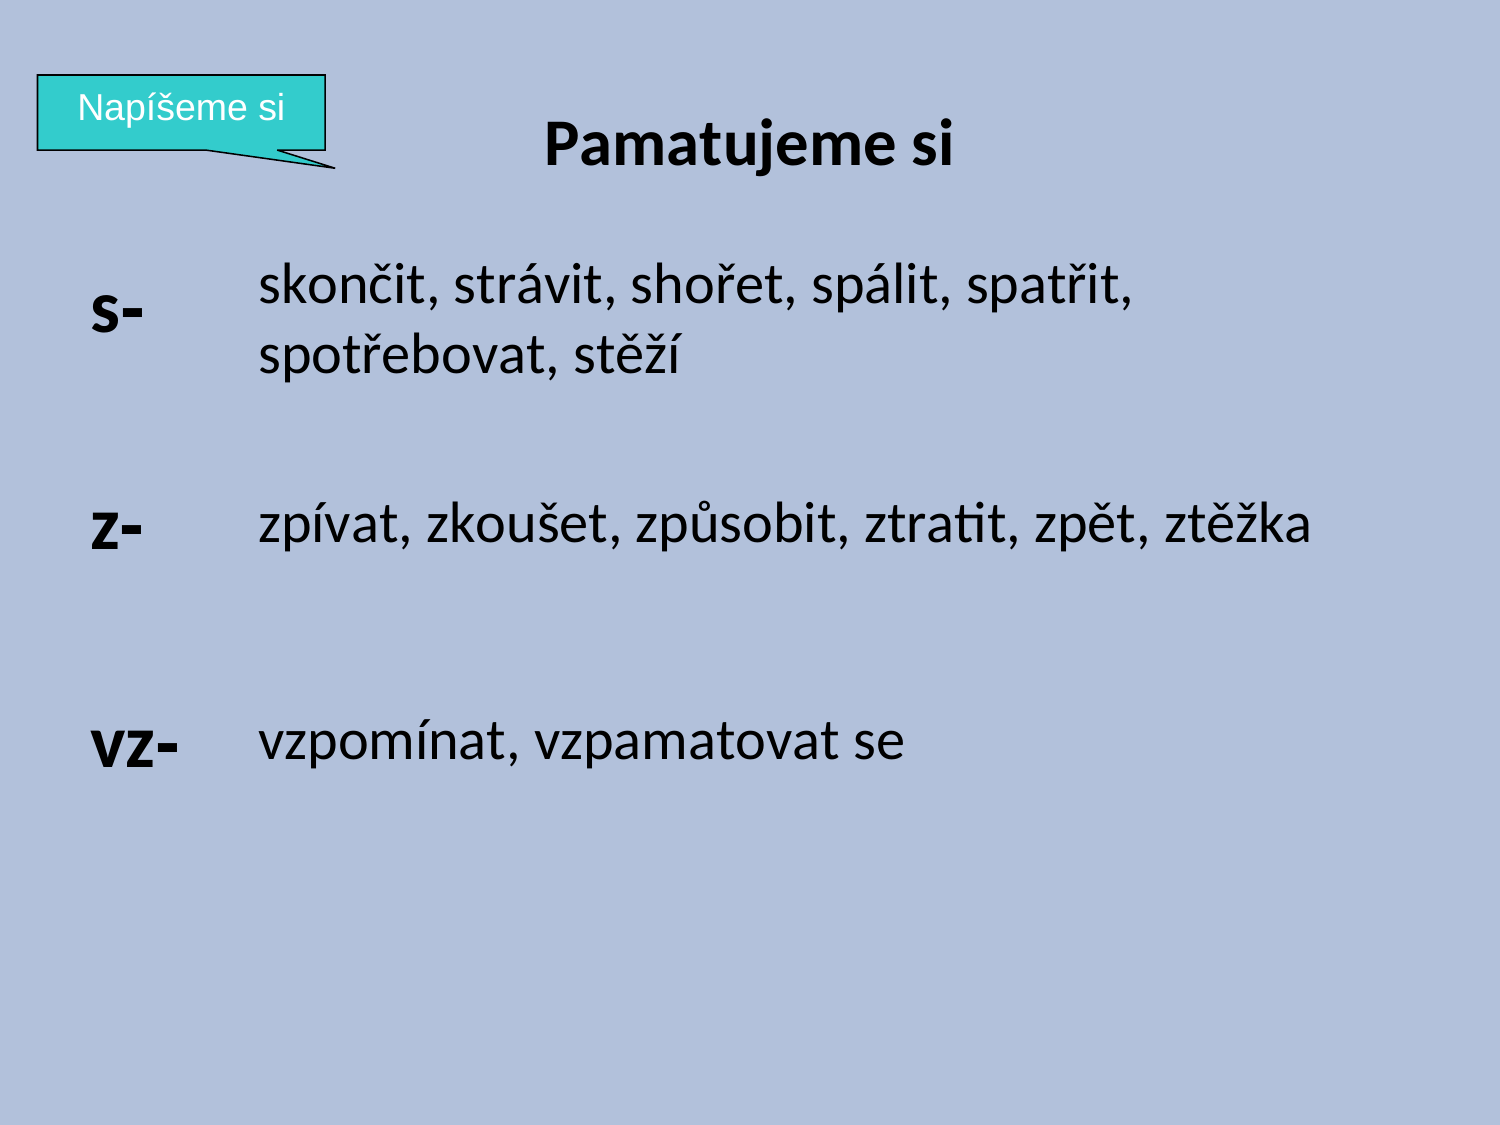

# Pamatujeme si
Napíšeme si
skončit, strávit, shořet, spálit, spatřit, spotřebovat, stěží
zpívat, zkoušet, způsobit, ztratit, zpět, ztěžka
vzpomínat, vzpamatovat se
s-
z-
vz-